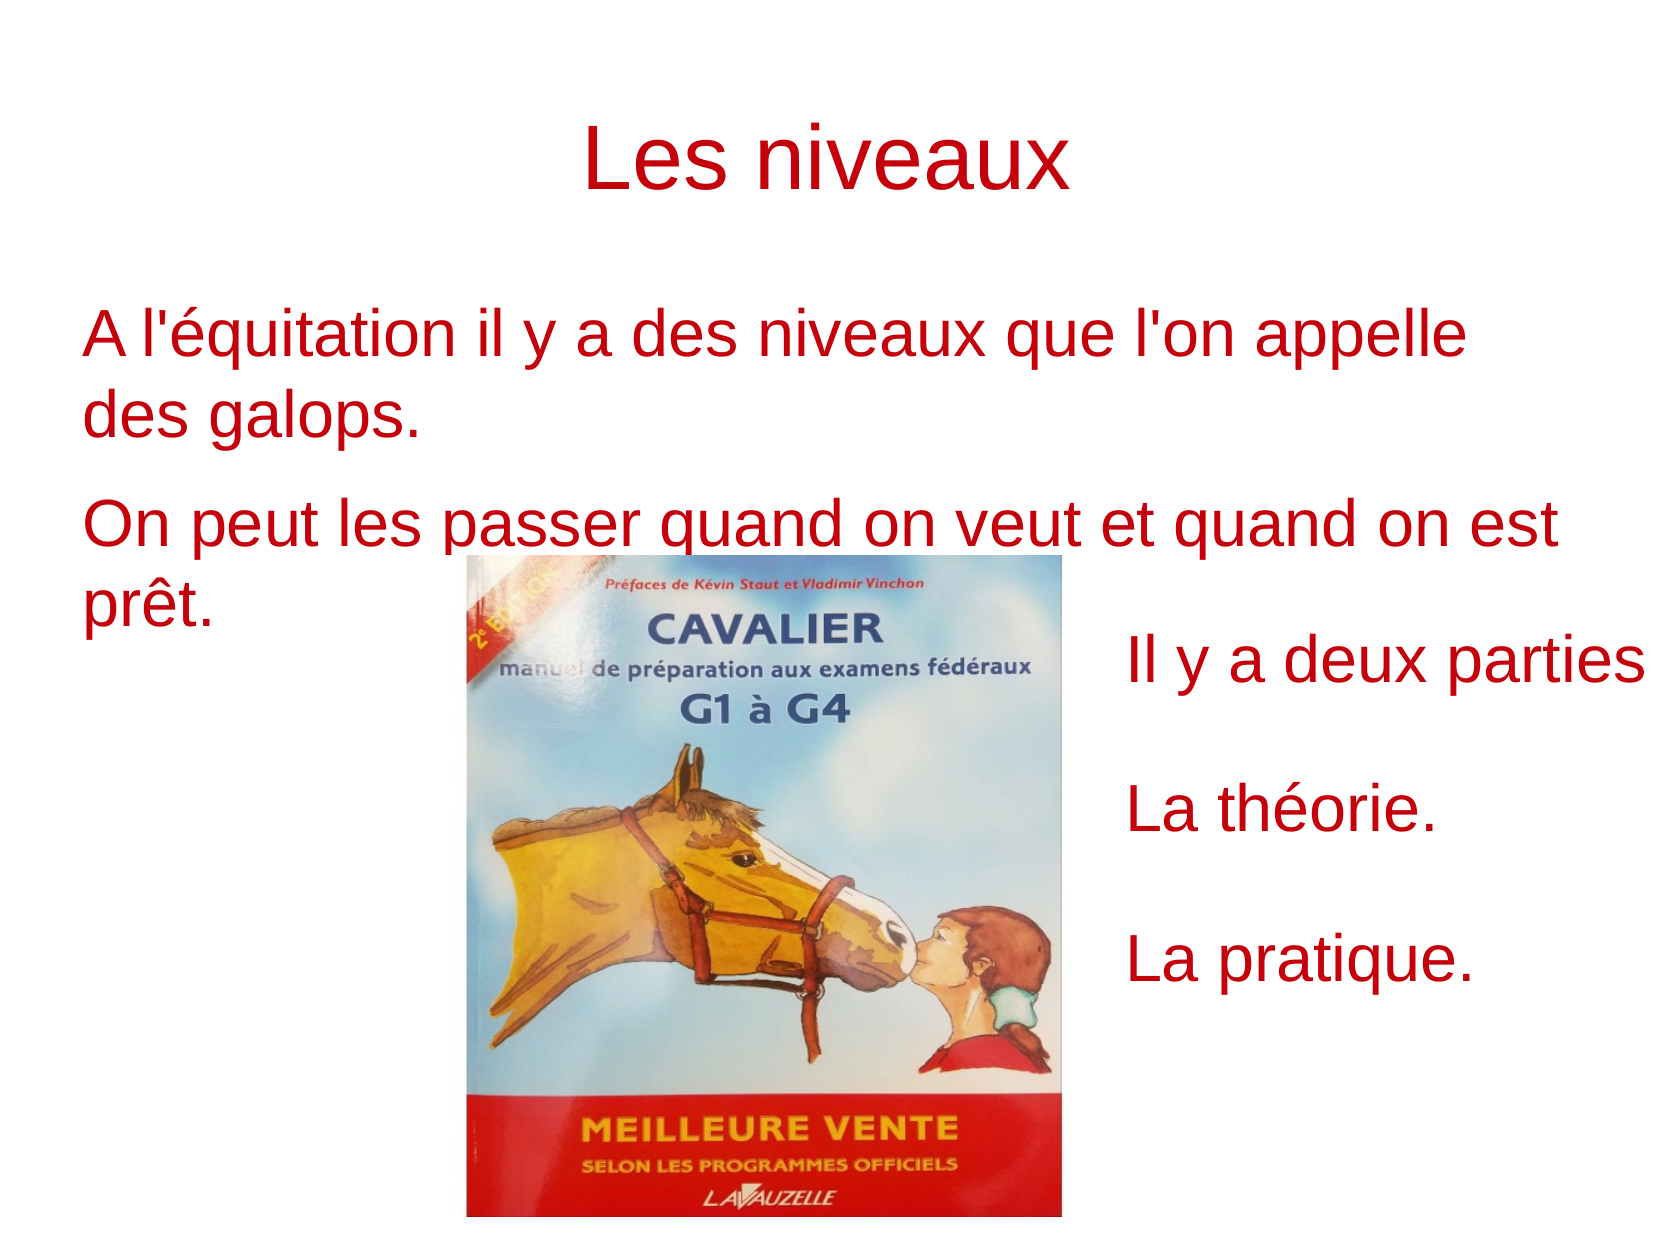

# Les niveaux
A l'équitation il y a des niveaux que l'on appelle des galops.
On peut les passer quand on veut et quand on est prêt.
Il y a deux parties :
La théorie.
La pratique.